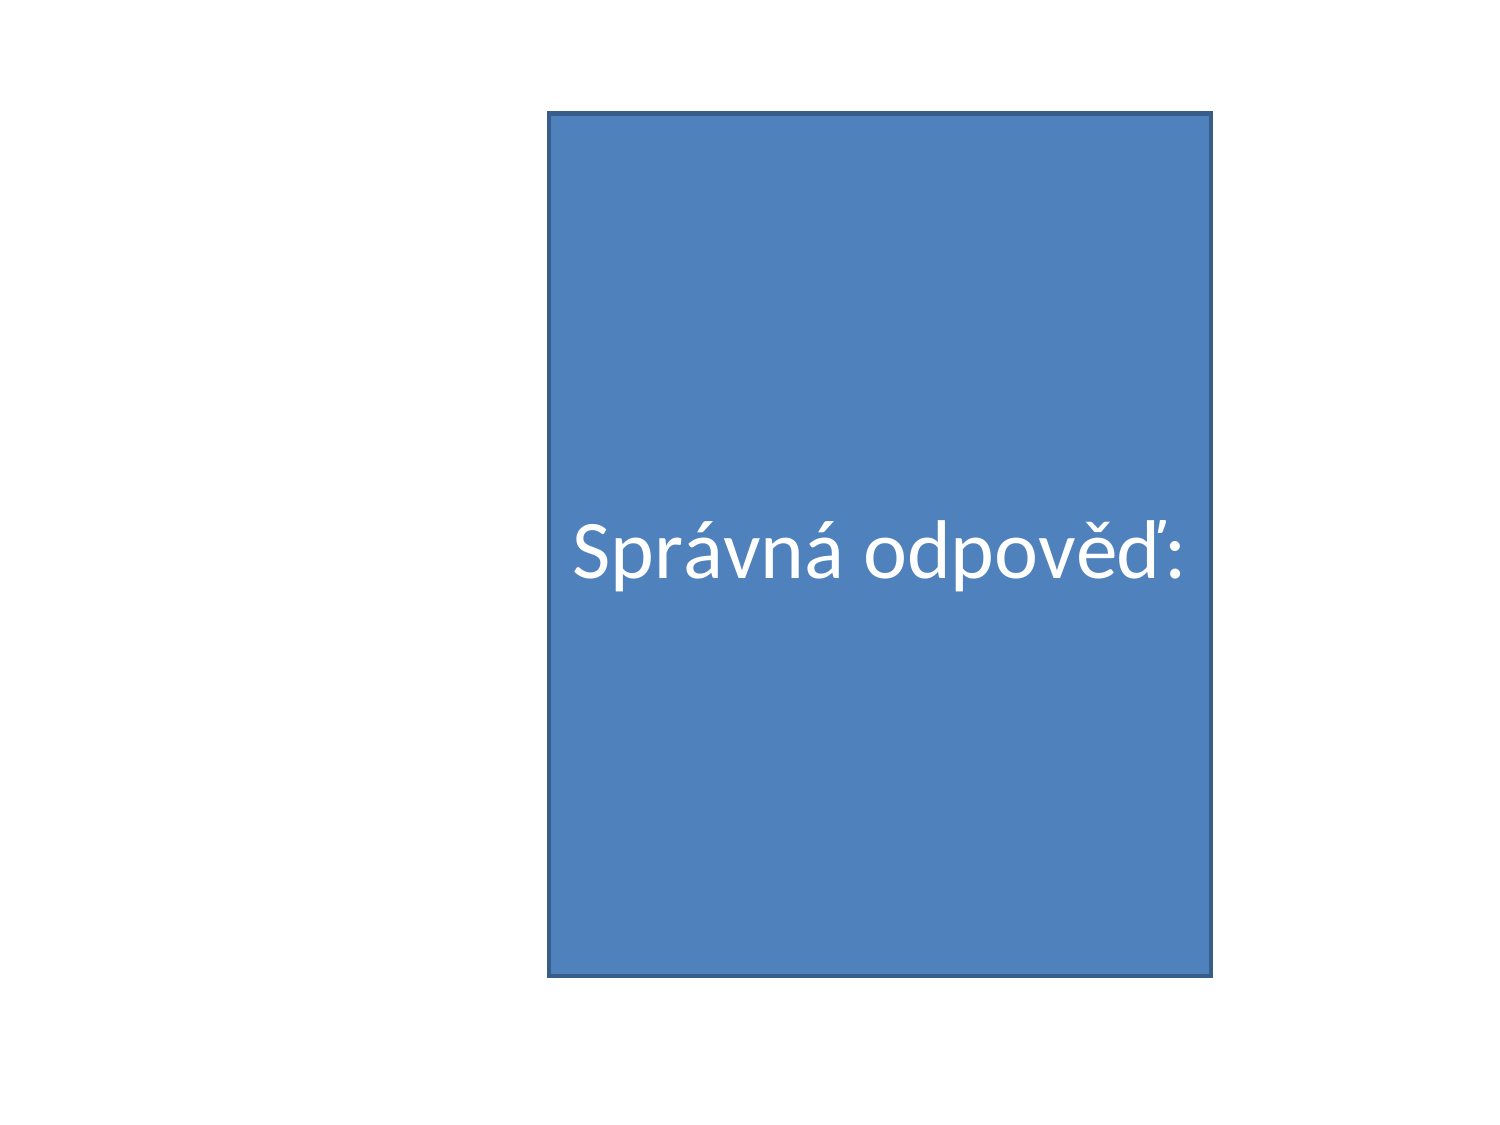

Správná odpověď:
m = 1 200 g
V = 500 cm
3
= ?
 g
3
cm
m
V
1 200 g
=
=
= 2,4
3
500 cm
 g
3
cm
kg
2,4
= 2 400
3
m
Tabulka pro ZŠ–F 10 – porcelán.
 Mísa je zhotovena z porcelánu.